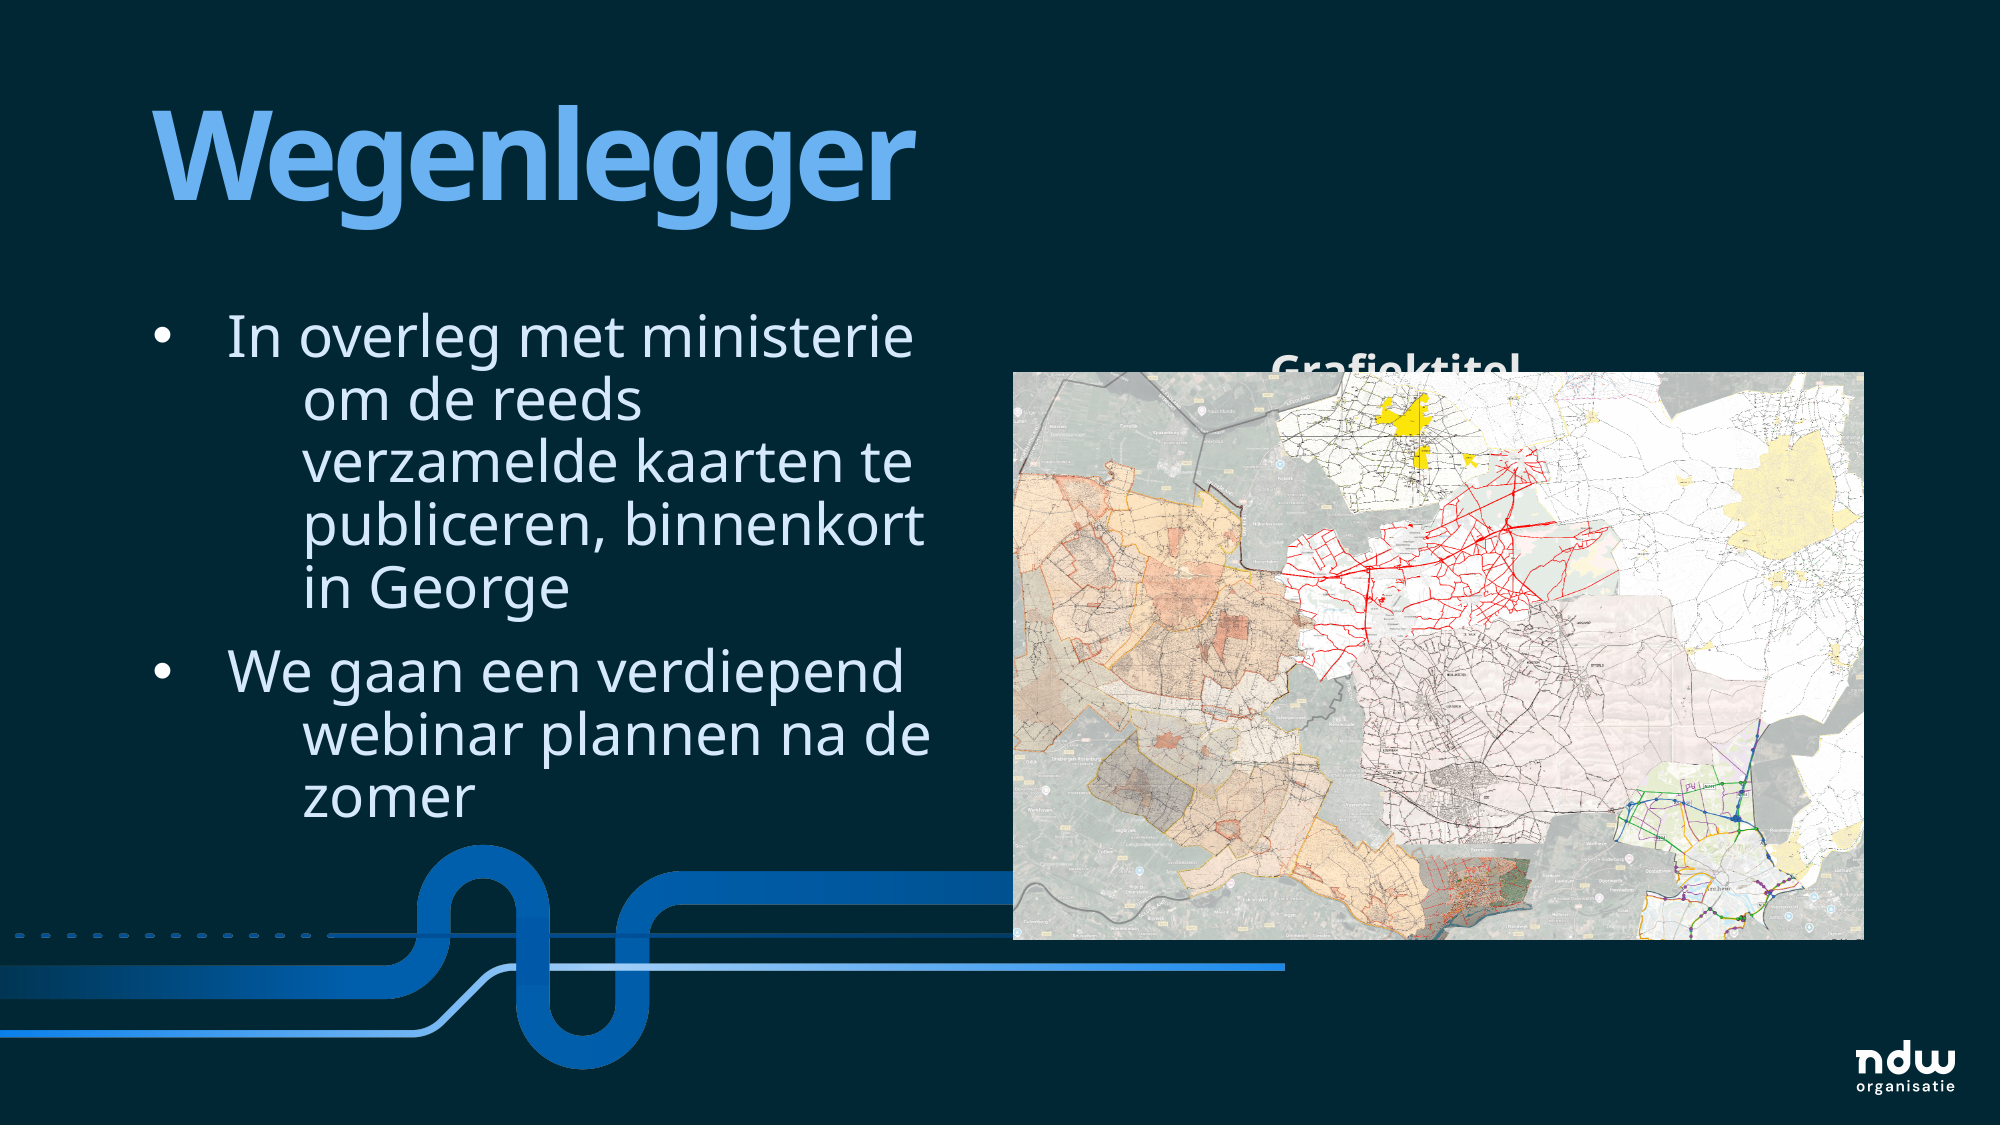

# Wegenlegger
In overleg met ministerie om de reeds verzamelde kaarten te publiceren, binnenkort in George
We gaan een verdiepend webinar plannen na de zomer